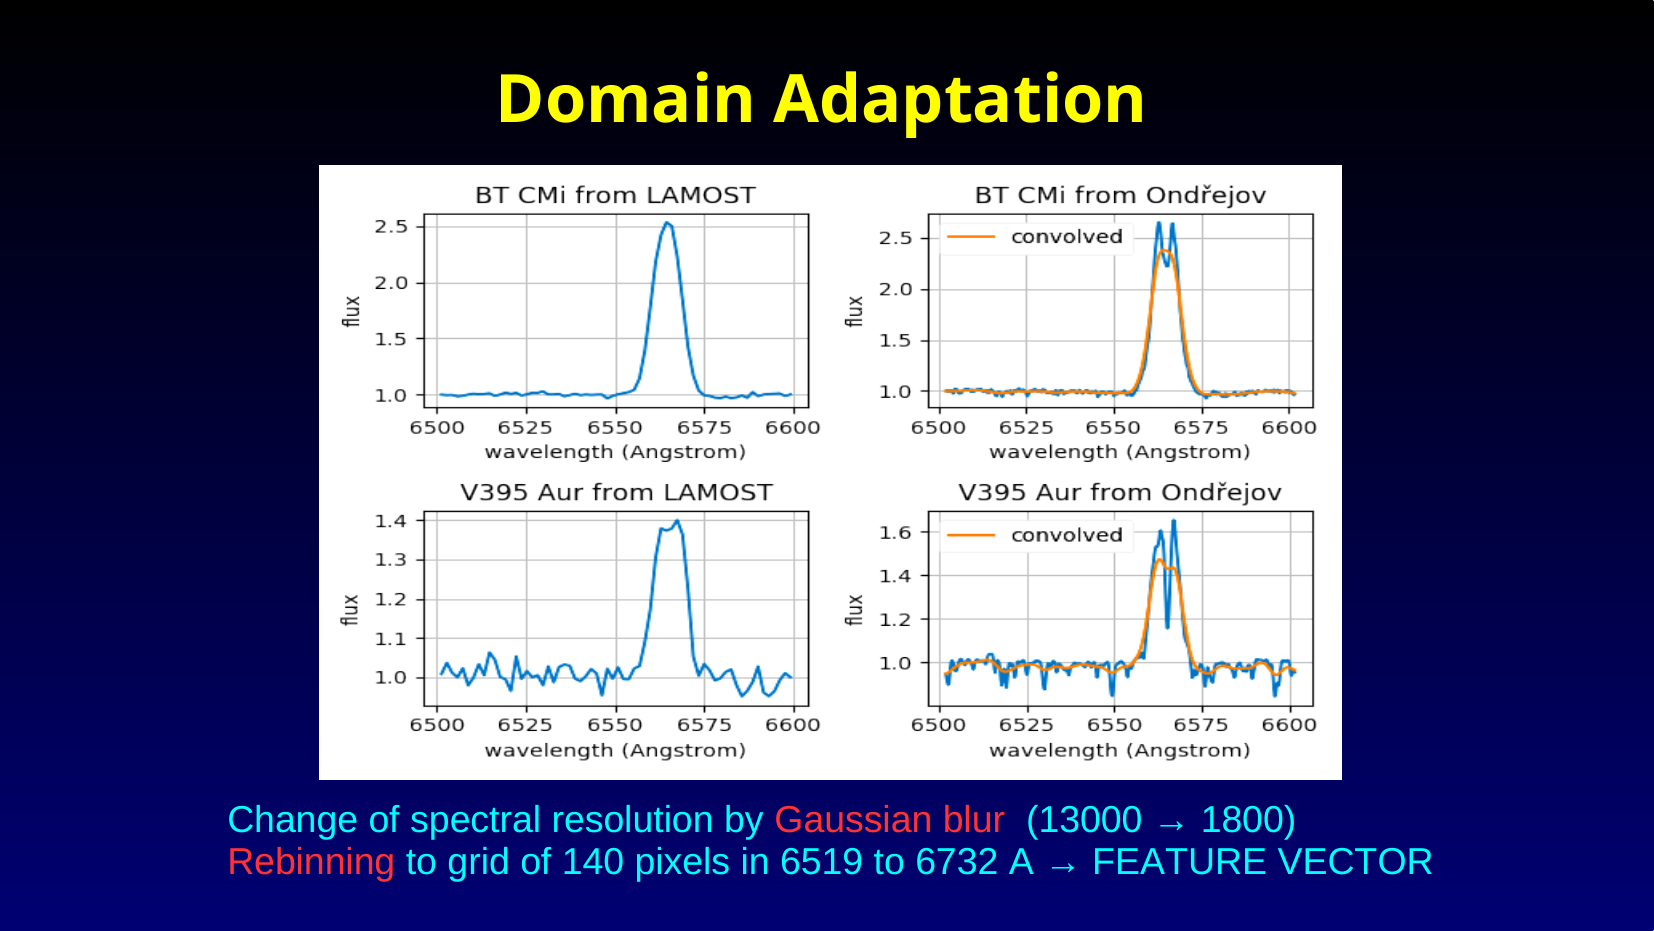

# Domain Adaptation
Change of spectral resolution by Gaussian blur (13000 → 1800)
Rebinning to grid of 140 pixels in 6519 to 6732 A → FEATURE VECTOR